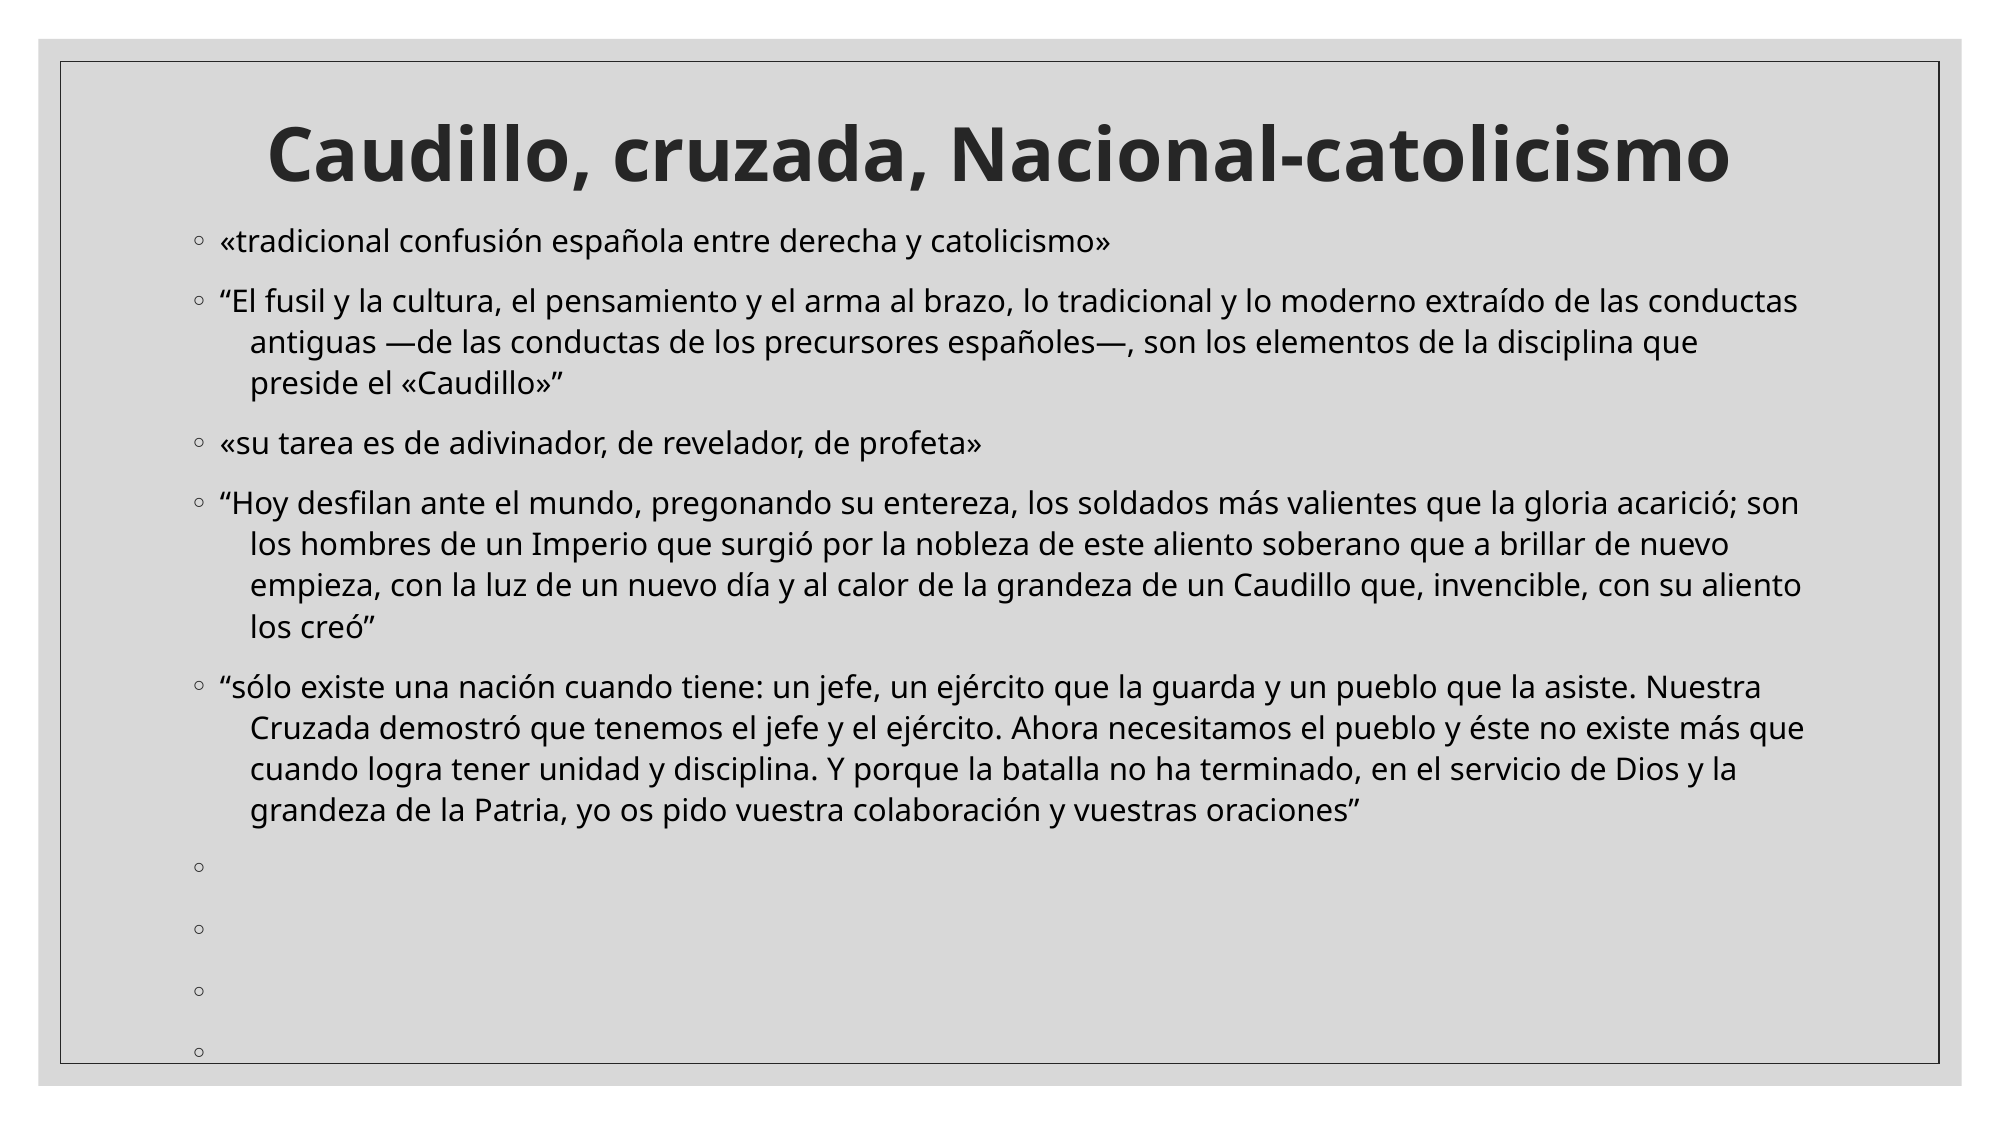

# Caudillo, cruzada, Nacional-catolicismo
«tradicional confusión española entre derecha y catolicismo»
“El fusil y la cultura, el pensamiento y el arma al brazo, lo tradicional y lo moderno extraído de las conductas antiguas —de las conductas de los precursores españoles—, son los elementos de la disciplina que preside el «Caudillo»”
«su tarea es de adivinador, de revelador, de profeta»
“Hoy desfilan ante el mundo, pregonando su entereza, los soldados más valientes que la gloria acarició; son los hombres de un Imperio que surgió por la nobleza de este aliento soberano que a brillar de nuevo empieza, con la luz de un nuevo día y al calor de la grandeza de un Caudillo que, invencible, con su aliento los creó”
“sólo existe una nación cuando tiene: un jefe, un ejército que la guarda y un pueblo que la asiste. Nuestra Cruzada demostró que tenemos el jefe y el ejército. Ahora necesitamos el pueblo y éste no existe más que cuando logra tener unidad y disciplina. Y porque la batalla no ha terminado, en el servicio de Dios y la grandeza de la Patria, yo os pido vuestra colaboración y vuestras oraciones”